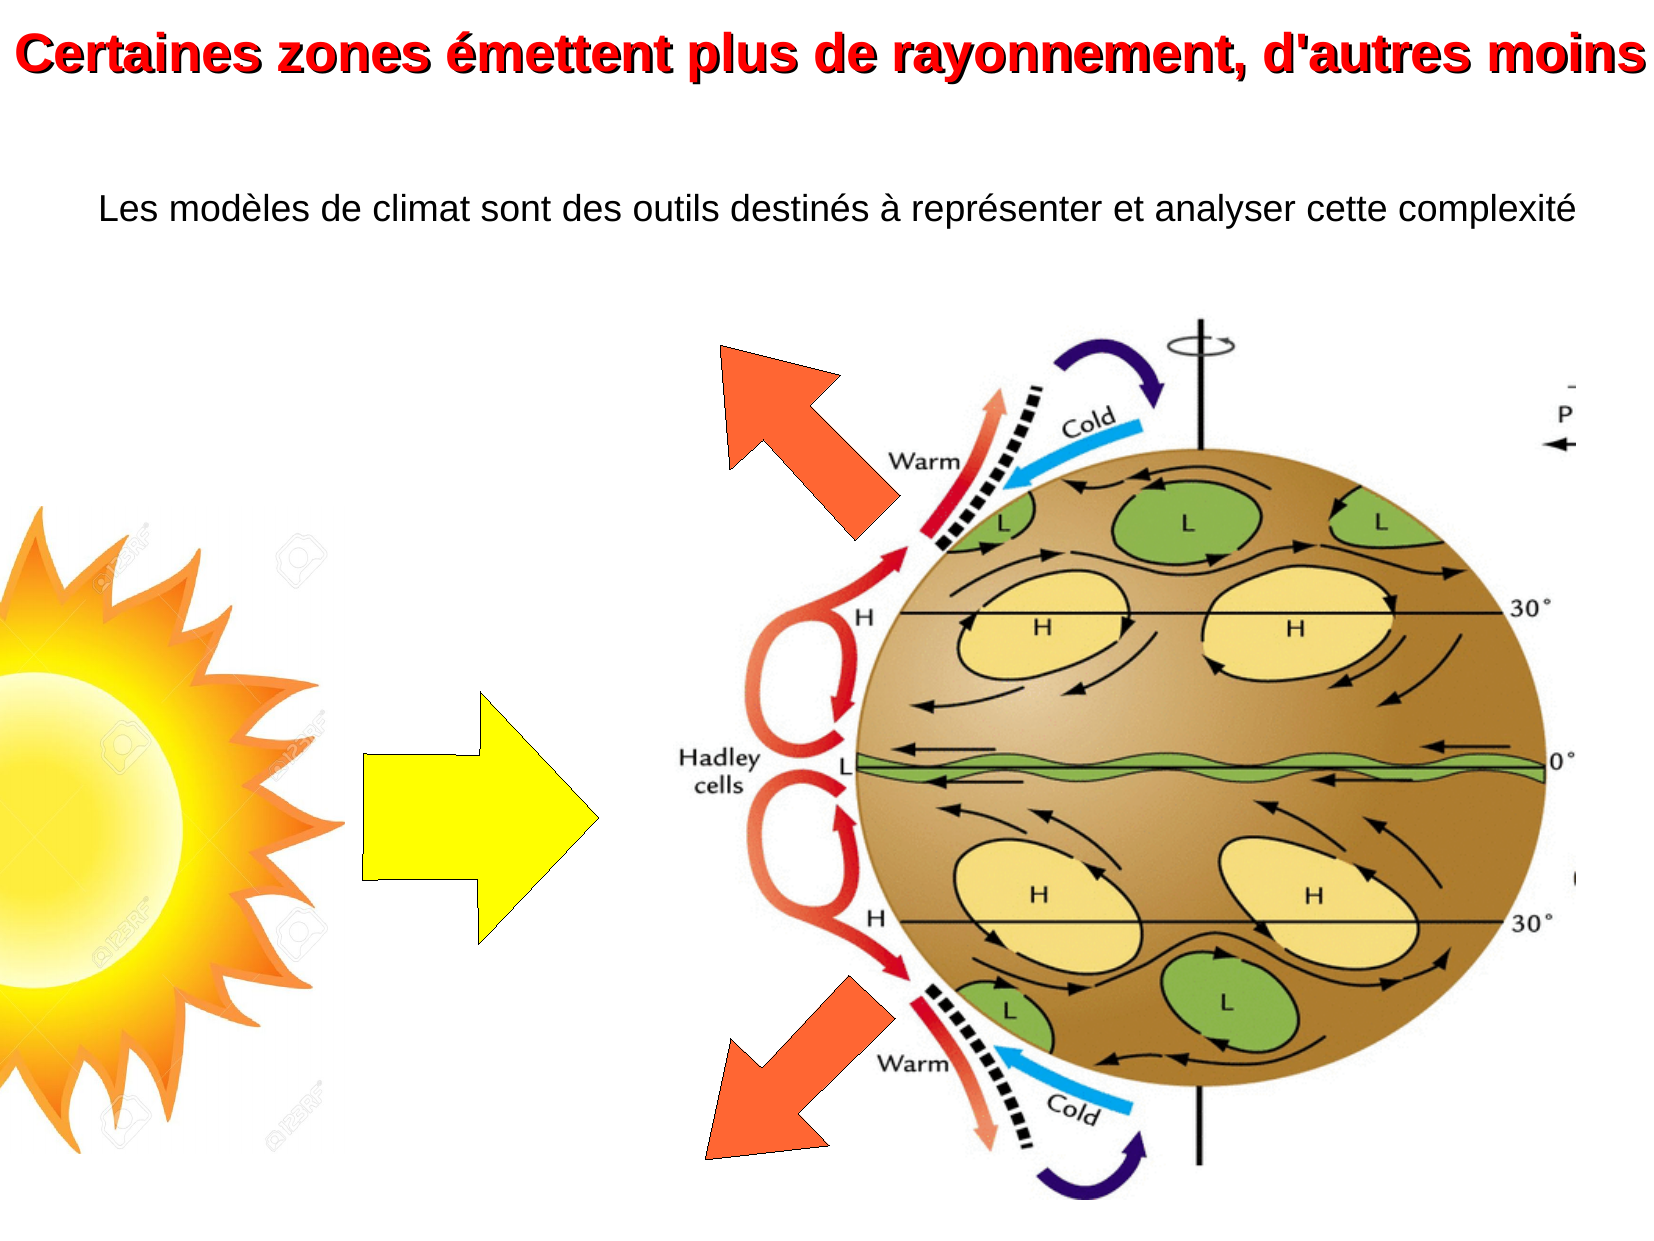

Certaines zones émettent plus de rayonnement, d'autres moins
Les modèles de climat sont des outils destinés à représenter et analyser cette complexité